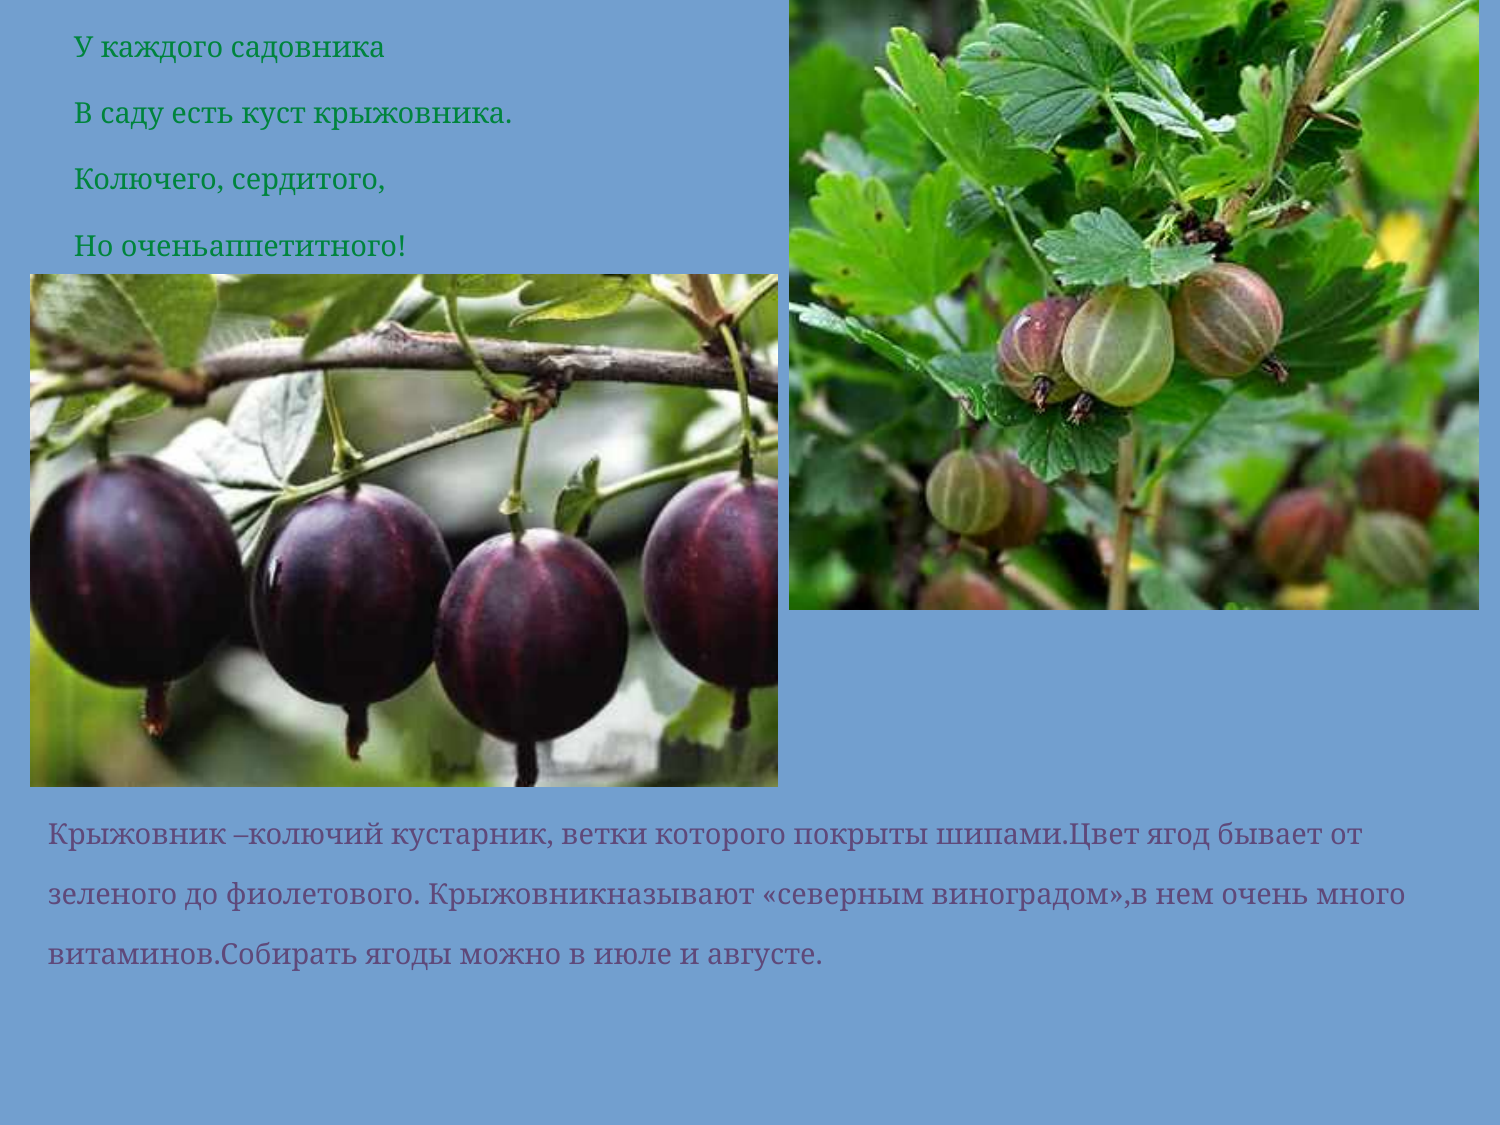

# У каждого садовника
В саду есть куст крыжовника.
Колючего, сердитого,
Но оченьаппетитного!
Крыжовник –колючий кустарник, ветки которого покрыты шипами.Цвет ягод бывает от зеленого до фиолетового. Крыжовникназывают «северным виноградом»,в нем очень много витаминов.Собирать ягоды можно в июле и августе.